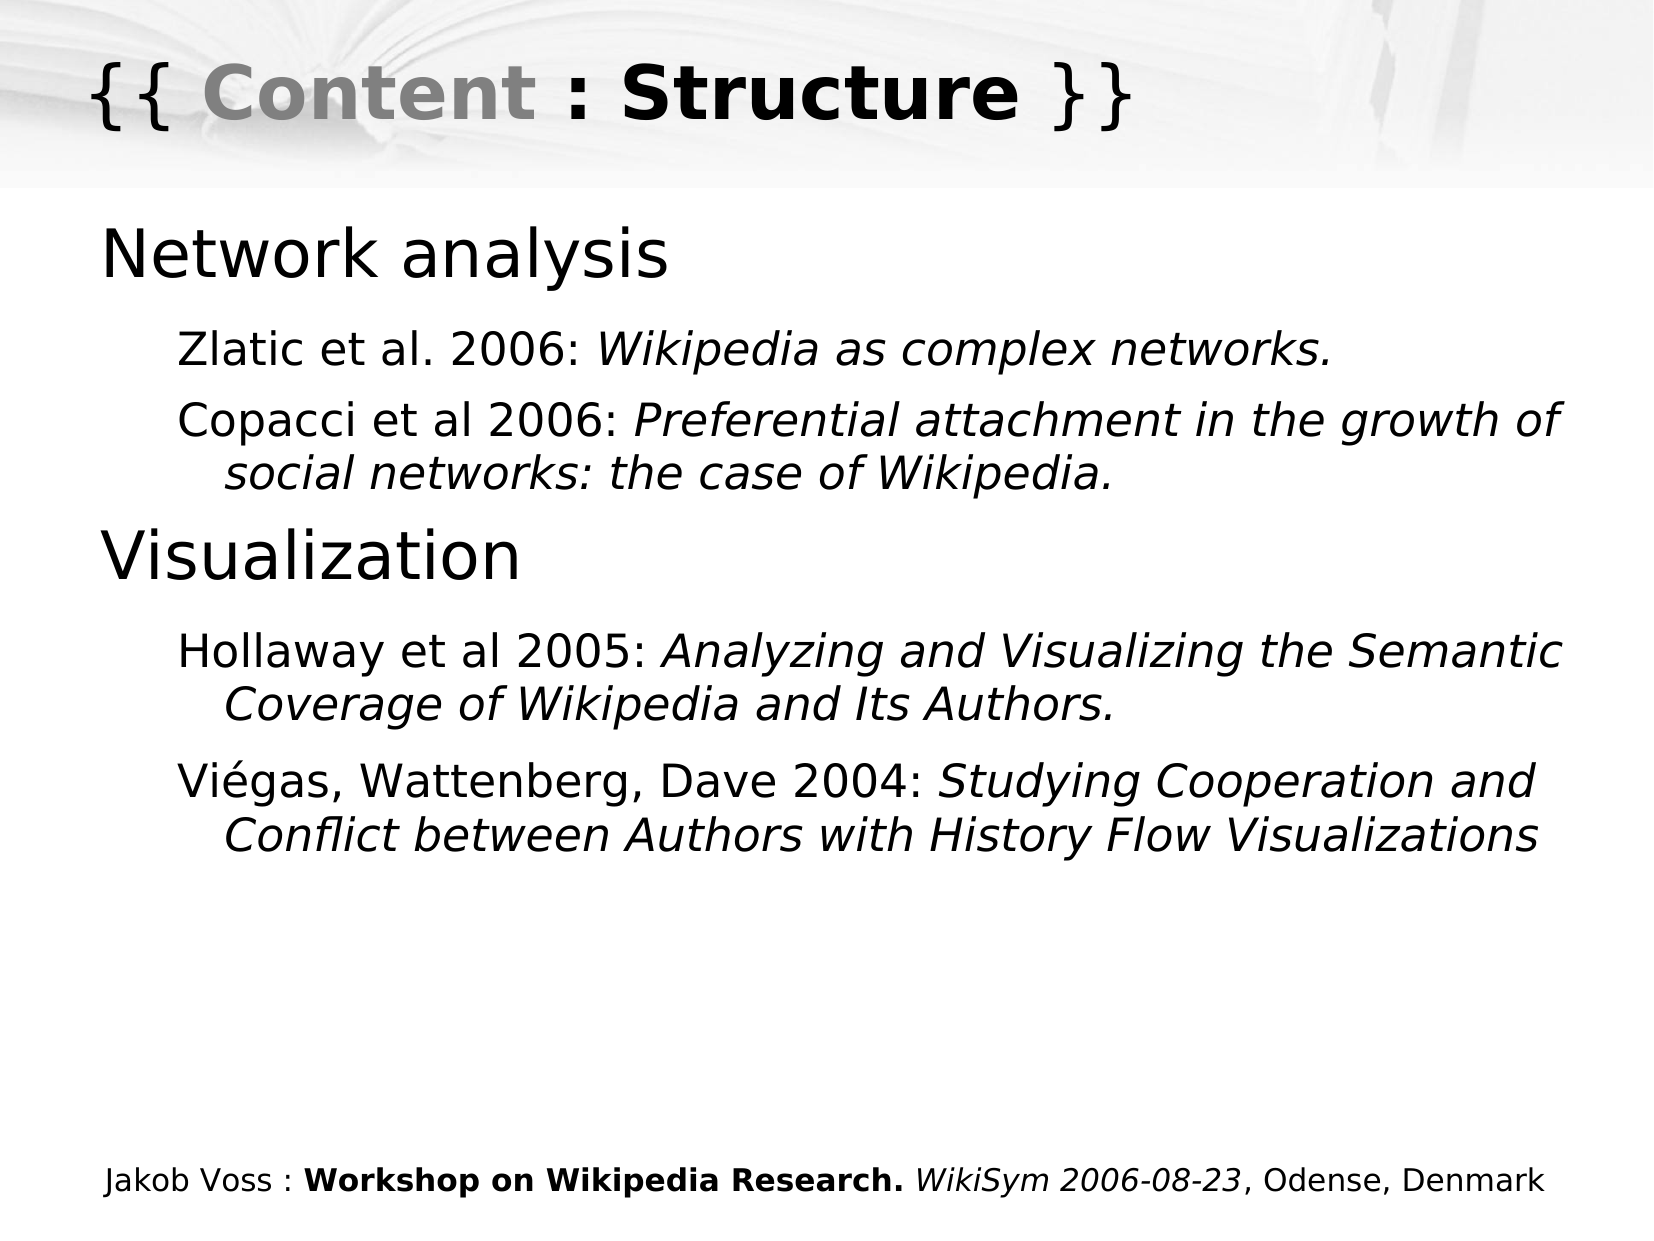

# {{ Content : Structure }}
Network analysis
Zlatic et al. 2006: Wikipedia as complex networks.
Copacci et al 2006: Preferential attachment in the growth of social networks: the case of Wikipedia.
Visualization
Hollaway et al 2005: Analyzing and Visualizing the Semantic Coverage of Wikipedia and Its Authors.
Viégas, Wattenberg, Dave 2004: Studying Cooperation and Conflict between Authors with History Flow Visualizations